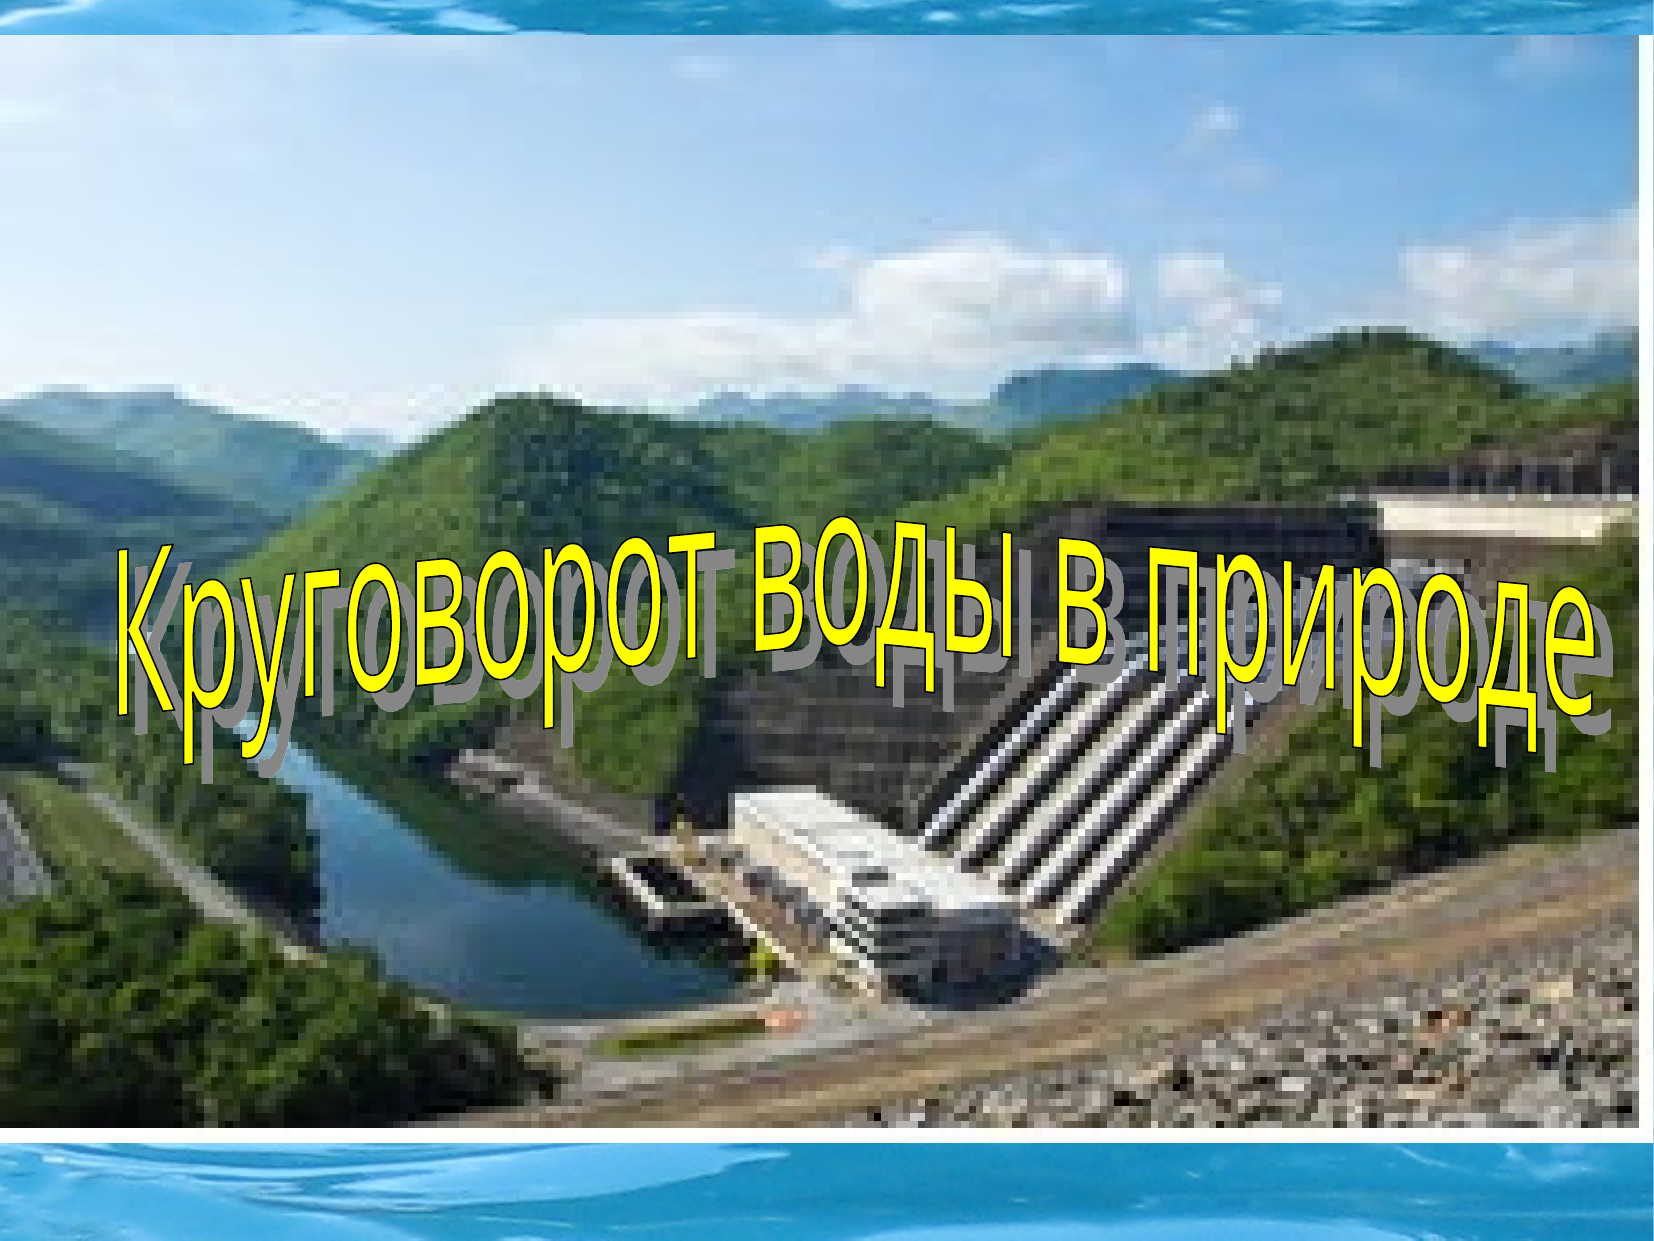

# Круговорот веществ в природе
Выполнила: ученица 11 класса
Маркова Анастасия
МКОУ “Куретская СОШ”
Круговорот воды в природе